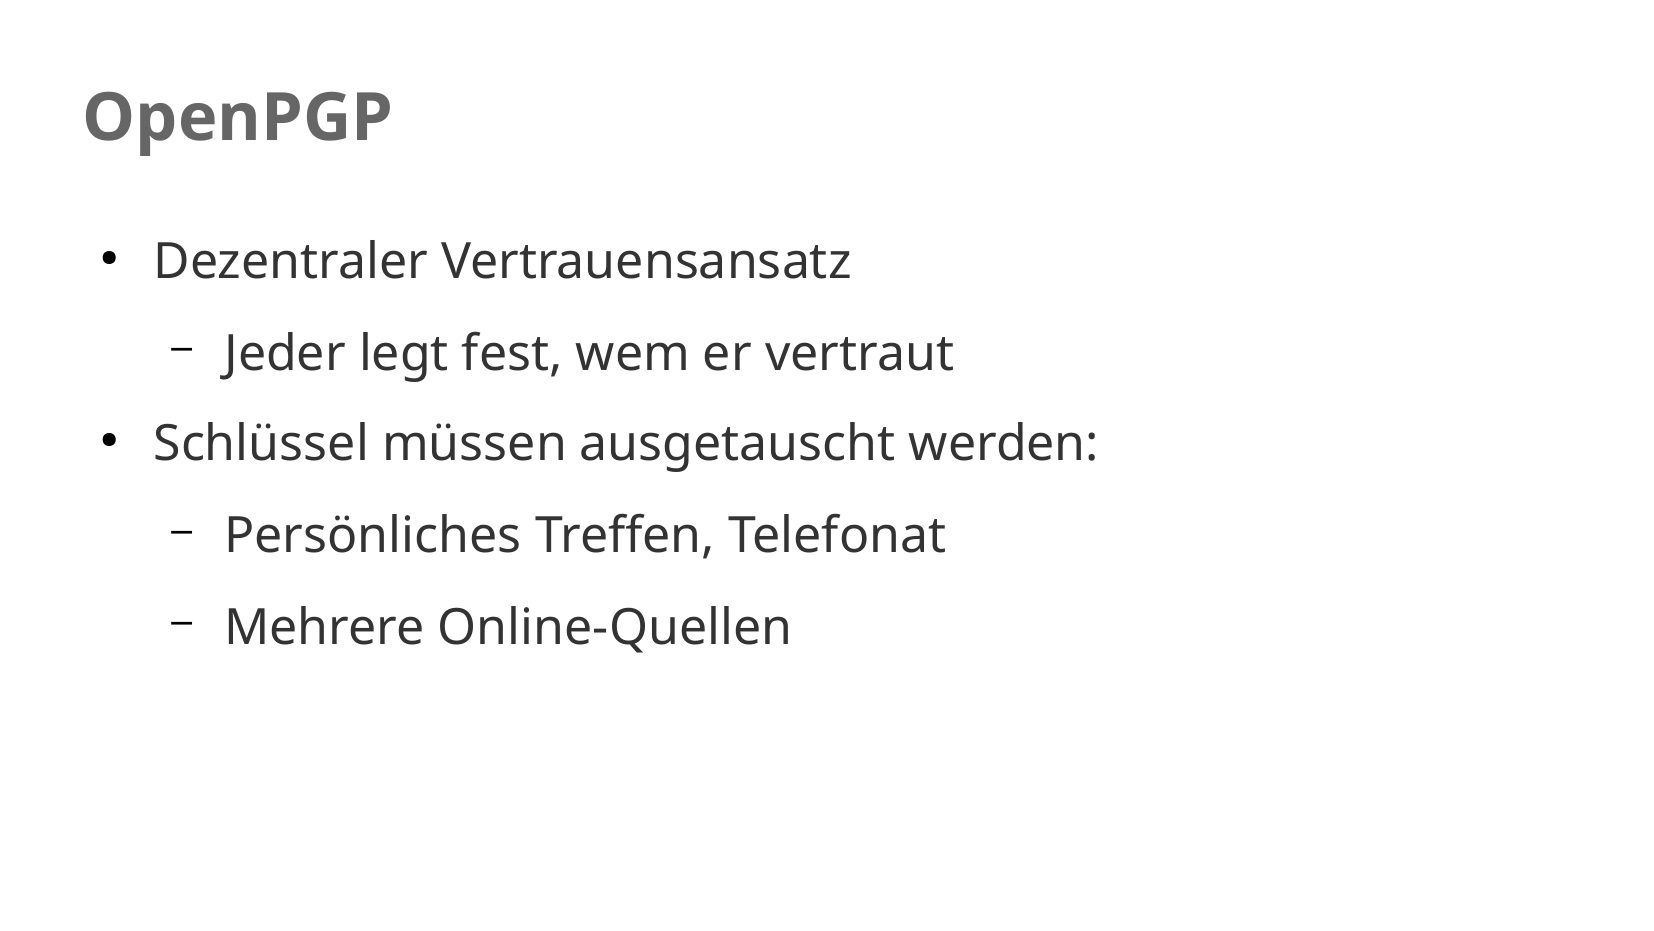

# OpenPGP
Dezentraler Vertrauensansatz
Jeder legt fest, wem er vertraut
Schlüssel müssen ausgetauscht werden:
Persönliches Treffen, Telefonat
Mehrere Online-Quellen